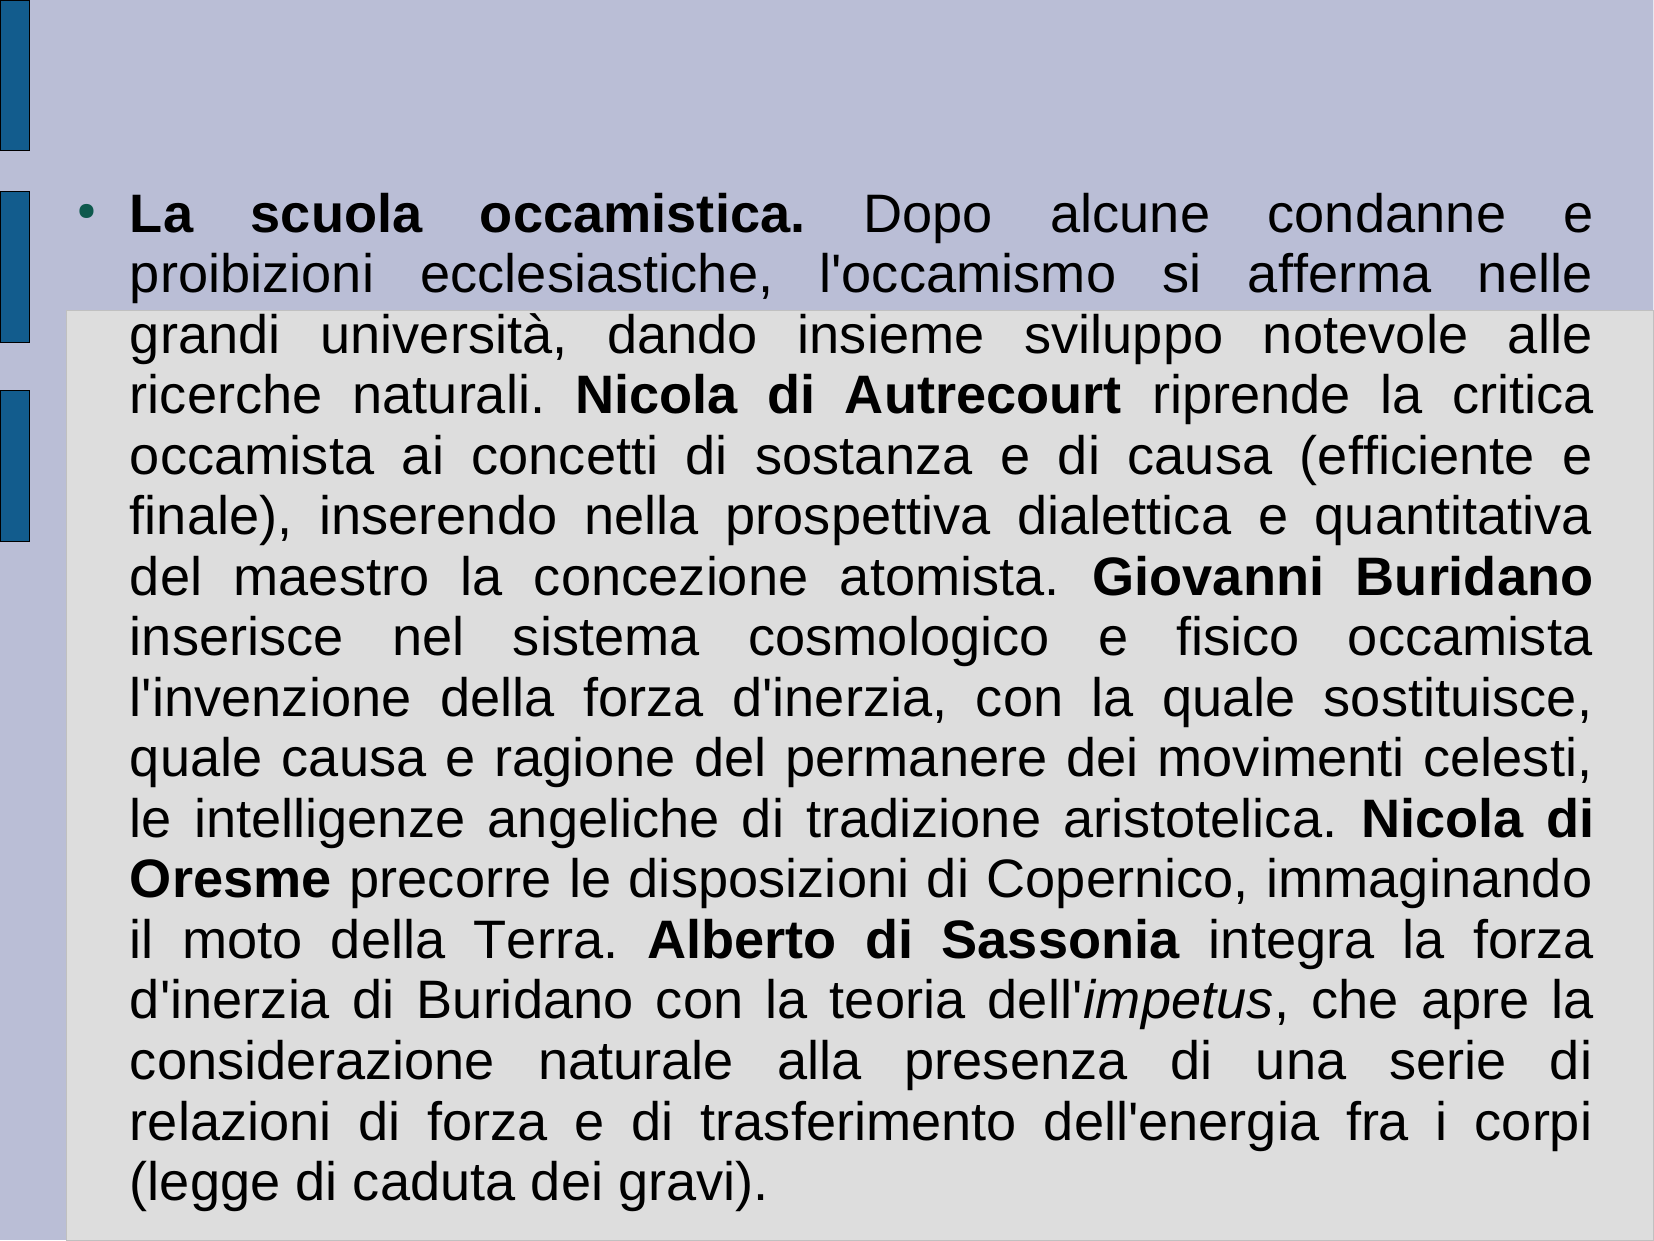

#
La scuola occamistica. Dopo alcune condanne e proibizioni ecclesiastiche, l'occamismo si afferma nelle grandi università, dando insieme sviluppo notevole alle ricerche naturali. Nicola di Autrecourt riprende la critica occamista ai concetti di sostanza e di causa (efficiente e finale), inserendo nella prospettiva dialettica e quantitativa del maestro la concezione atomista. Giovanni Buridano inserisce nel sistema cosmologico e fisico occamista l'invenzione della forza d'inerzia, con la quale sostituisce, quale causa e ragione del permanere dei movimenti celesti, le intelligenze angeliche di tradizione aristotelica. Nicola di Oresme precorre le disposizioni di Copernico, immaginando il moto della Terra. Alberto di Sassonia integra la forza d'inerzia di Buridano con la teoria dell'impetus, che apre la considerazione naturale alla presenza di una serie di relazioni di forza e di trasferimento dell'energia fra i corpi (legge di caduta dei gravi).